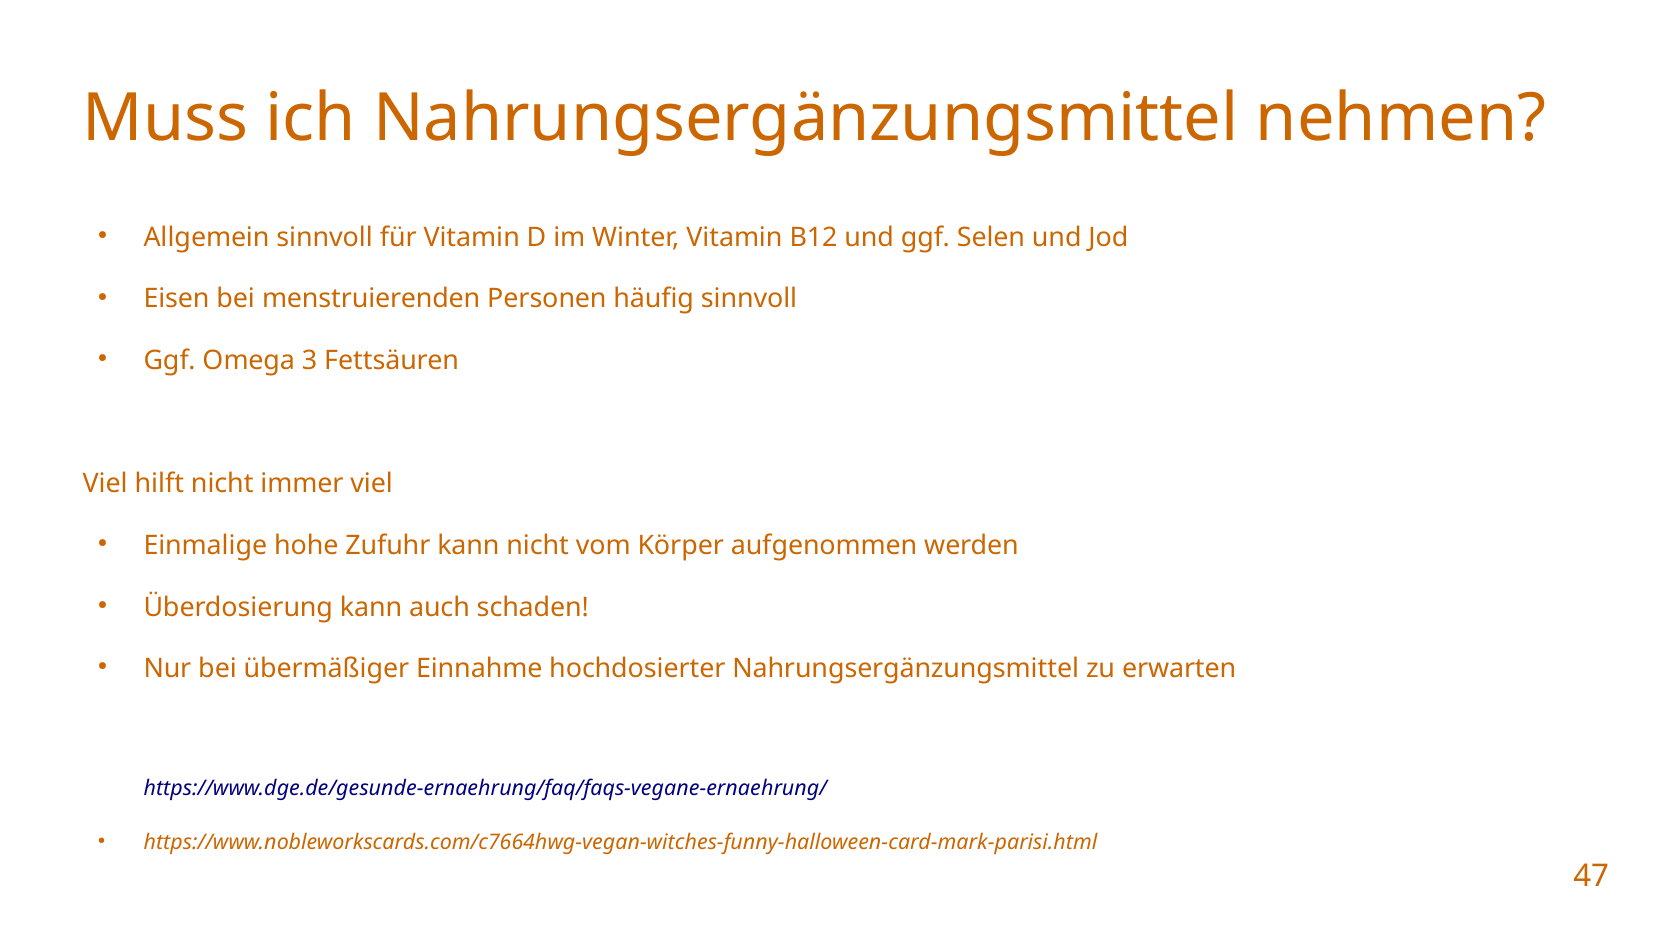

# Muss ich Nahrungsergänzungsmittel nehmen?
Allgemein sinnvoll für Vitamin D im Winter, Vitamin B12 und ggf. Selen und Jod
Eisen bei menstruierenden Personen häufig sinnvoll
Ggf. Omega 3 Fettsäuren
Viel hilft nicht immer viel
Einmalige hohe Zufuhr kann nicht vom Körper aufgenommen werden
Überdosierung kann auch schaden!
Nur bei übermäßiger Einnahme hochdosierter Nahrungsergänzungsmittel zu erwarten
https://www.dge.de/gesunde-ernaehrung/faq/faqs-vegane-ernaehrung/
https://www.nobleworkscards.com/c7664hwg-vegan-witches-funny-halloween-card-mark-parisi.html